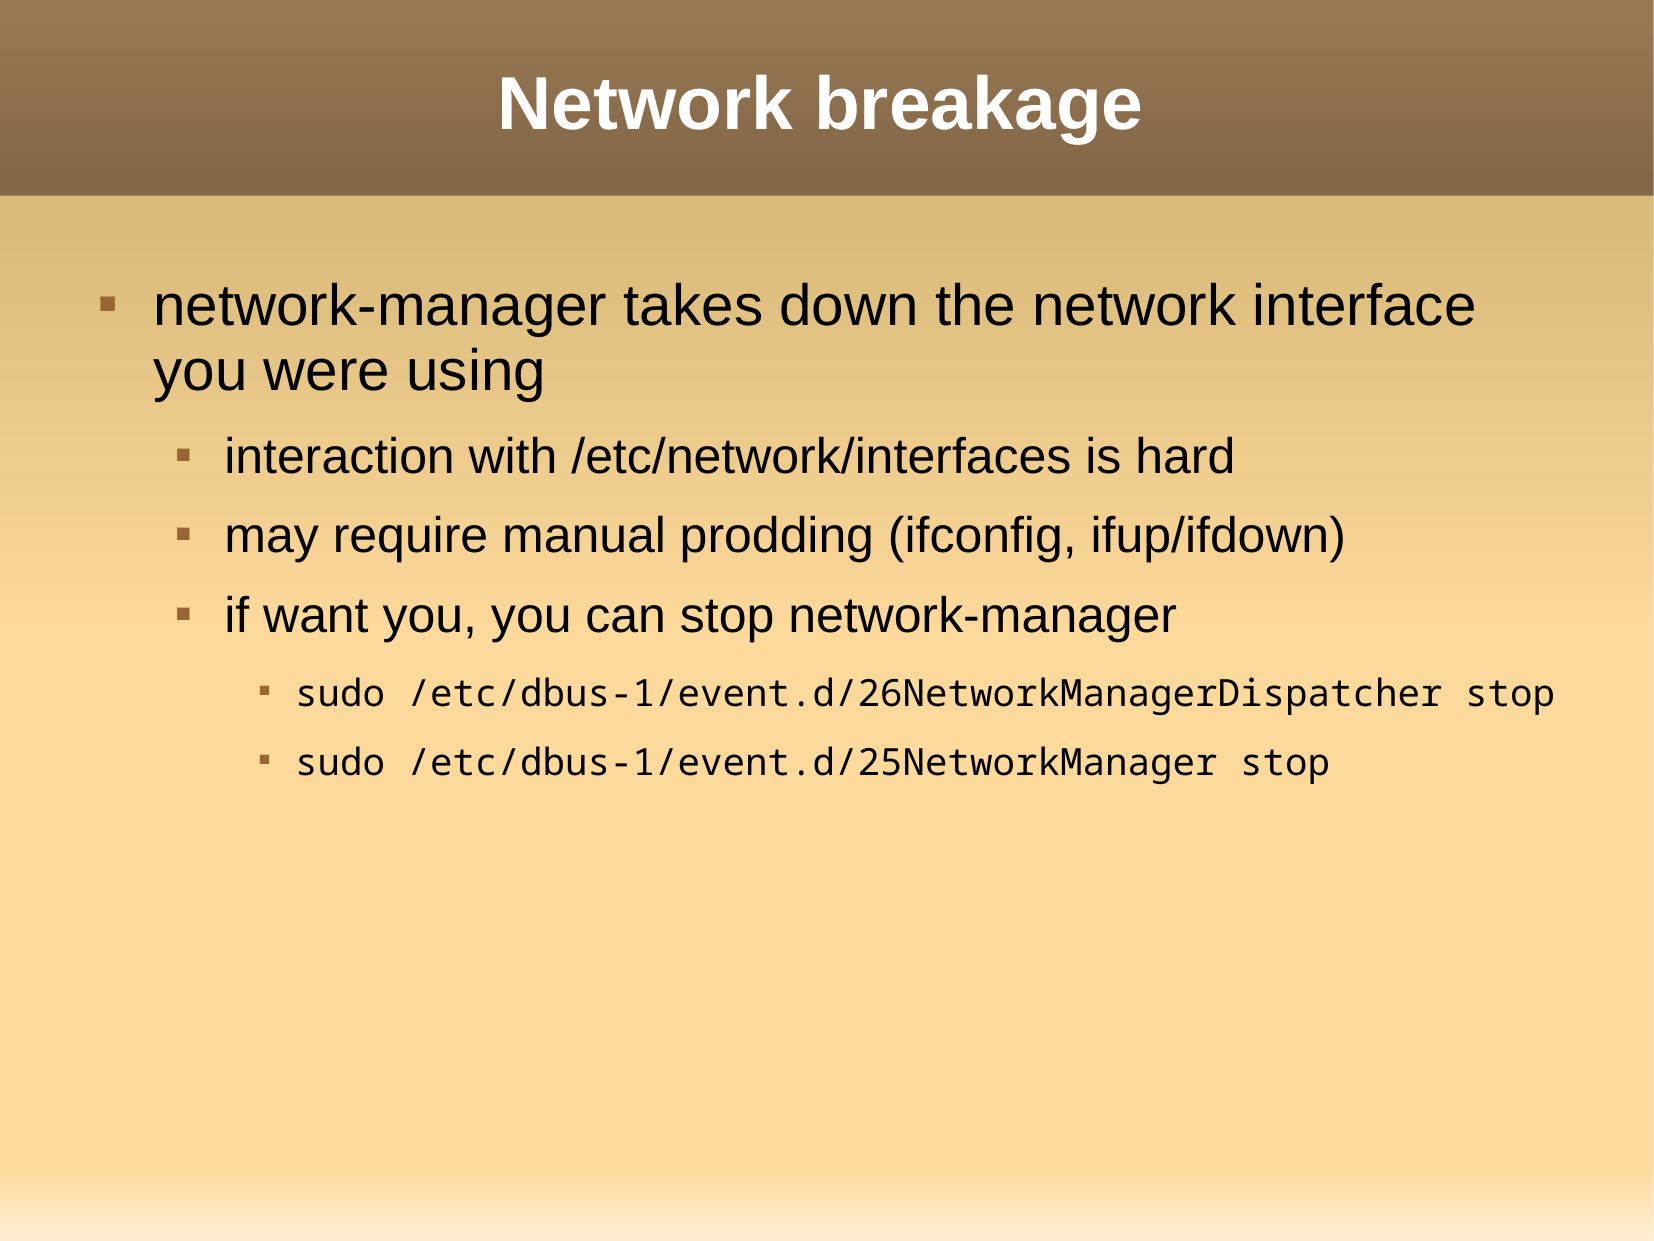

# Network breakage
network-manager takes down the network interface you were using
interaction with /etc/network/interfaces is hard
may require manual prodding (ifconfig, ifup/ifdown)
if want you, you can stop network-manager
sudo /etc/dbus-1/event.d/26NetworkManagerDispatcher stop
sudo /etc/dbus-1/event.d/25NetworkManager stop